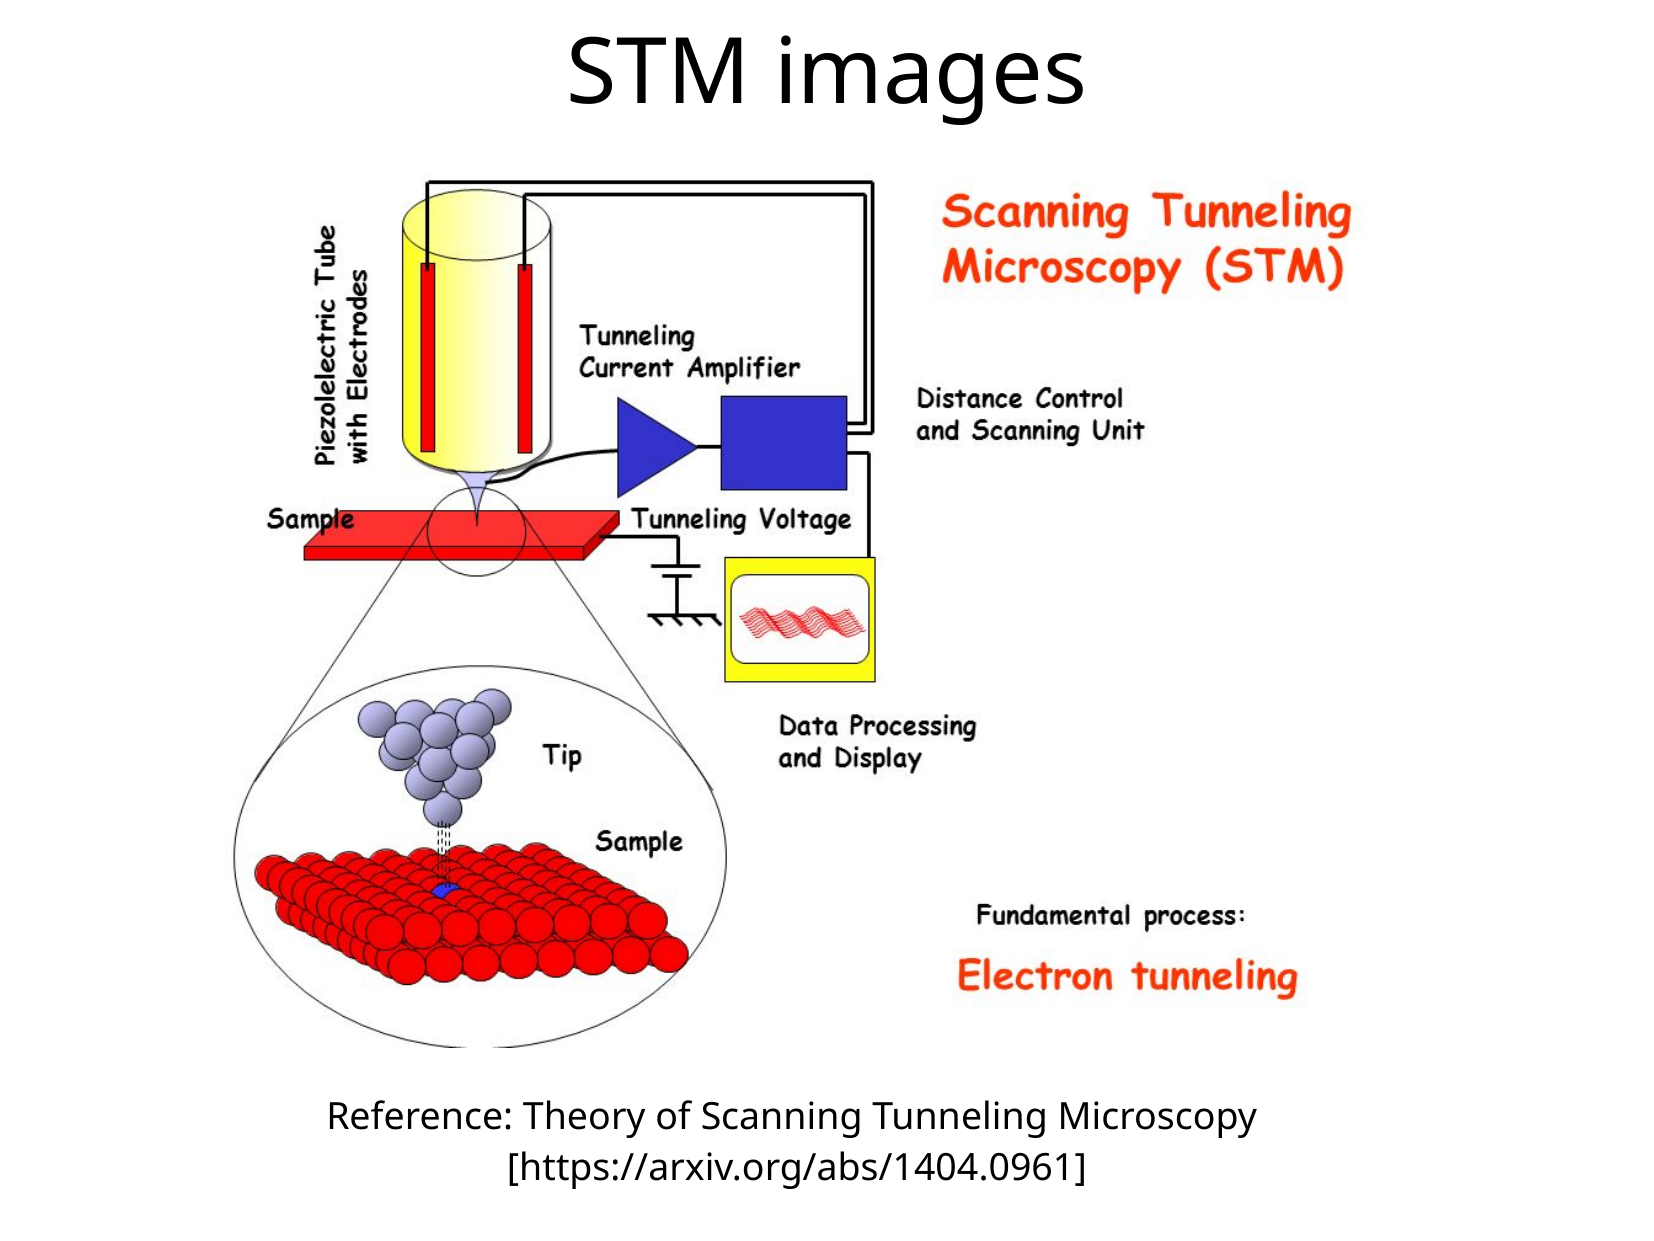

# STM images
Reference: Theory of Scanning Tunneling Microscopy
 [https://arxiv.org/abs/1404.0961]